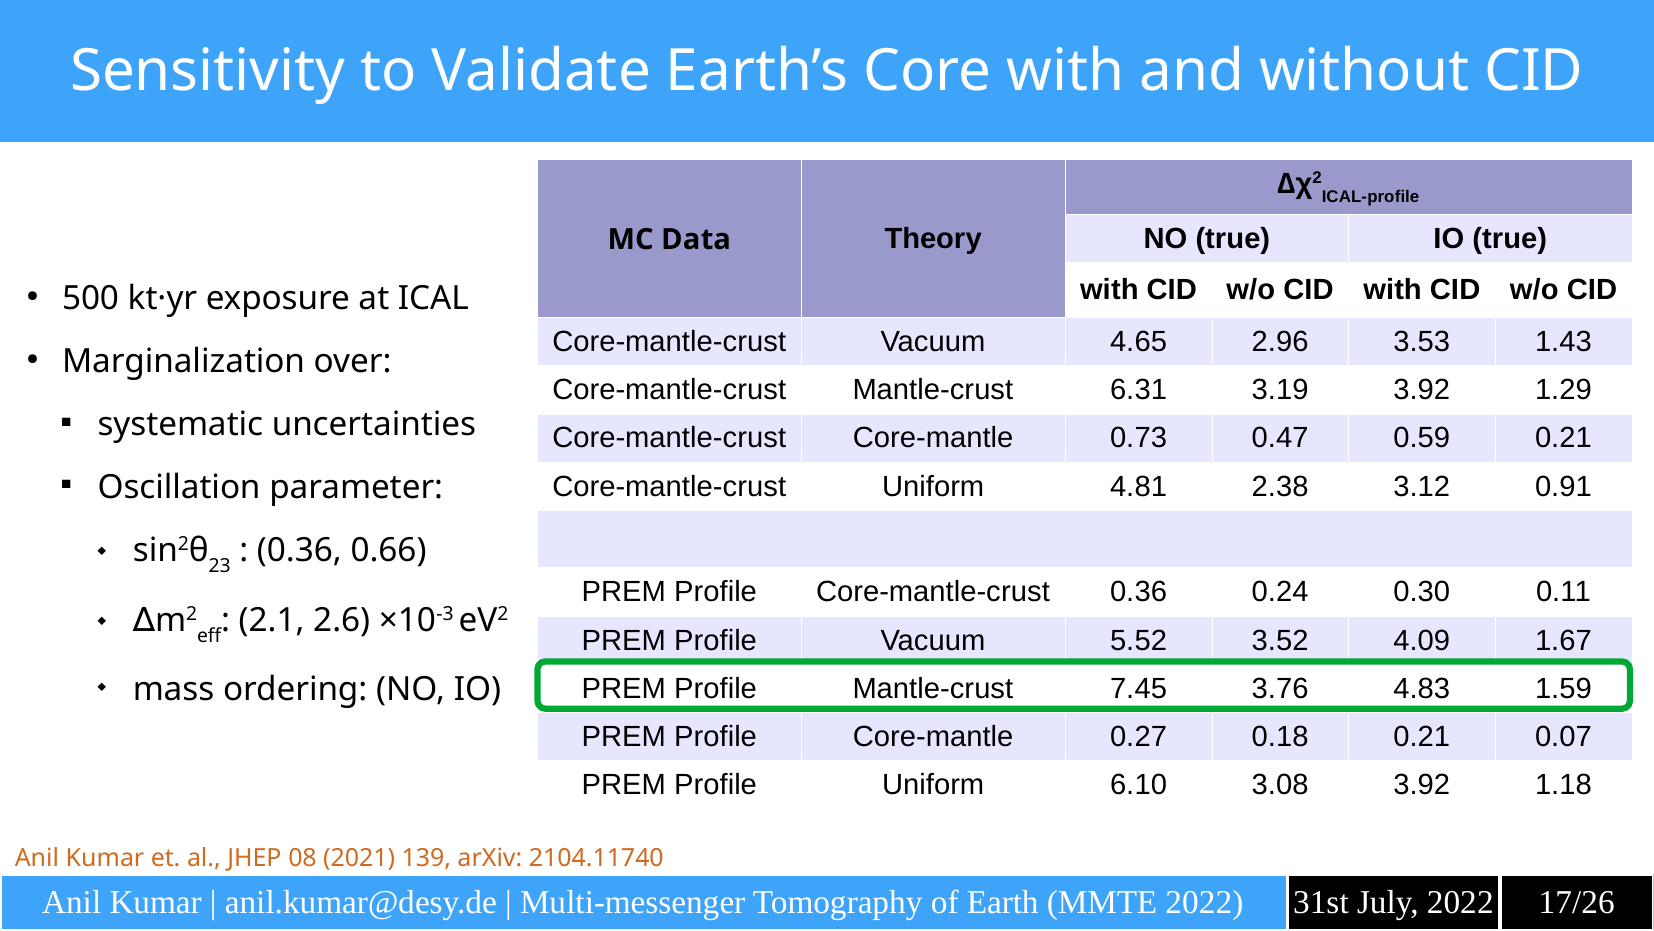

# Sensitivity to Validate Earth’s Core with and without CID
| MC Data | Theory | ∆χ2ICAL-profile | | | |
| --- | --- | --- | --- | --- | --- |
| | | NO (true) | | IO (true) | |
| | | with CID | w/o CID | with CID | w/o CID |
| Core-mantle-crust | Vacuum | 4.65 | 2.96 | 3.53 | 1.43 |
| Core-mantle-crust | Mantle-crust | 6.31 | 3.19 | 3.92 | 1.29 |
| Core-mantle-crust | Core-mantle | 0.73 | 0.47 | 0.59 | 0.21 |
| Core-mantle-crust | Uniform | 4.81 | 2.38 | 3.12 | 0.91 |
| | | | | | |
| PREM Profile | Core-mantle-crust | 0.36 | 0.24 | 0.30 | 0.11 |
| PREM Profile | Vacuum | 5.52 | 3.52 | 4.09 | 1.67 |
| PREM Profile | Mantle-crust | 7.45 | 3.76 | 4.83 | 1.59 |
| PREM Profile | Core-mantle | 0.27 | 0.18 | 0.21 | 0.07 |
| PREM Profile | Uniform | 6.10 | 3.08 | 3.92 | 1.18 |
500 kt·yr exposure at ICAL
Marginalization over:
systematic uncertainties
Oscillation parameter:
sin2θ23 : (0.36, 0.66)
∆m2eff: (2.1, 2.6) ×10-3 eV2
mass ordering: (NO, IO)
Anil Kumar et. al., JHEP 08 (2021) 139, arXiv: 2104.11740
Anil Kumar | anil.kumar@desy.de | Multi-messenger Tomography of Earth (MMTE 2022)
17